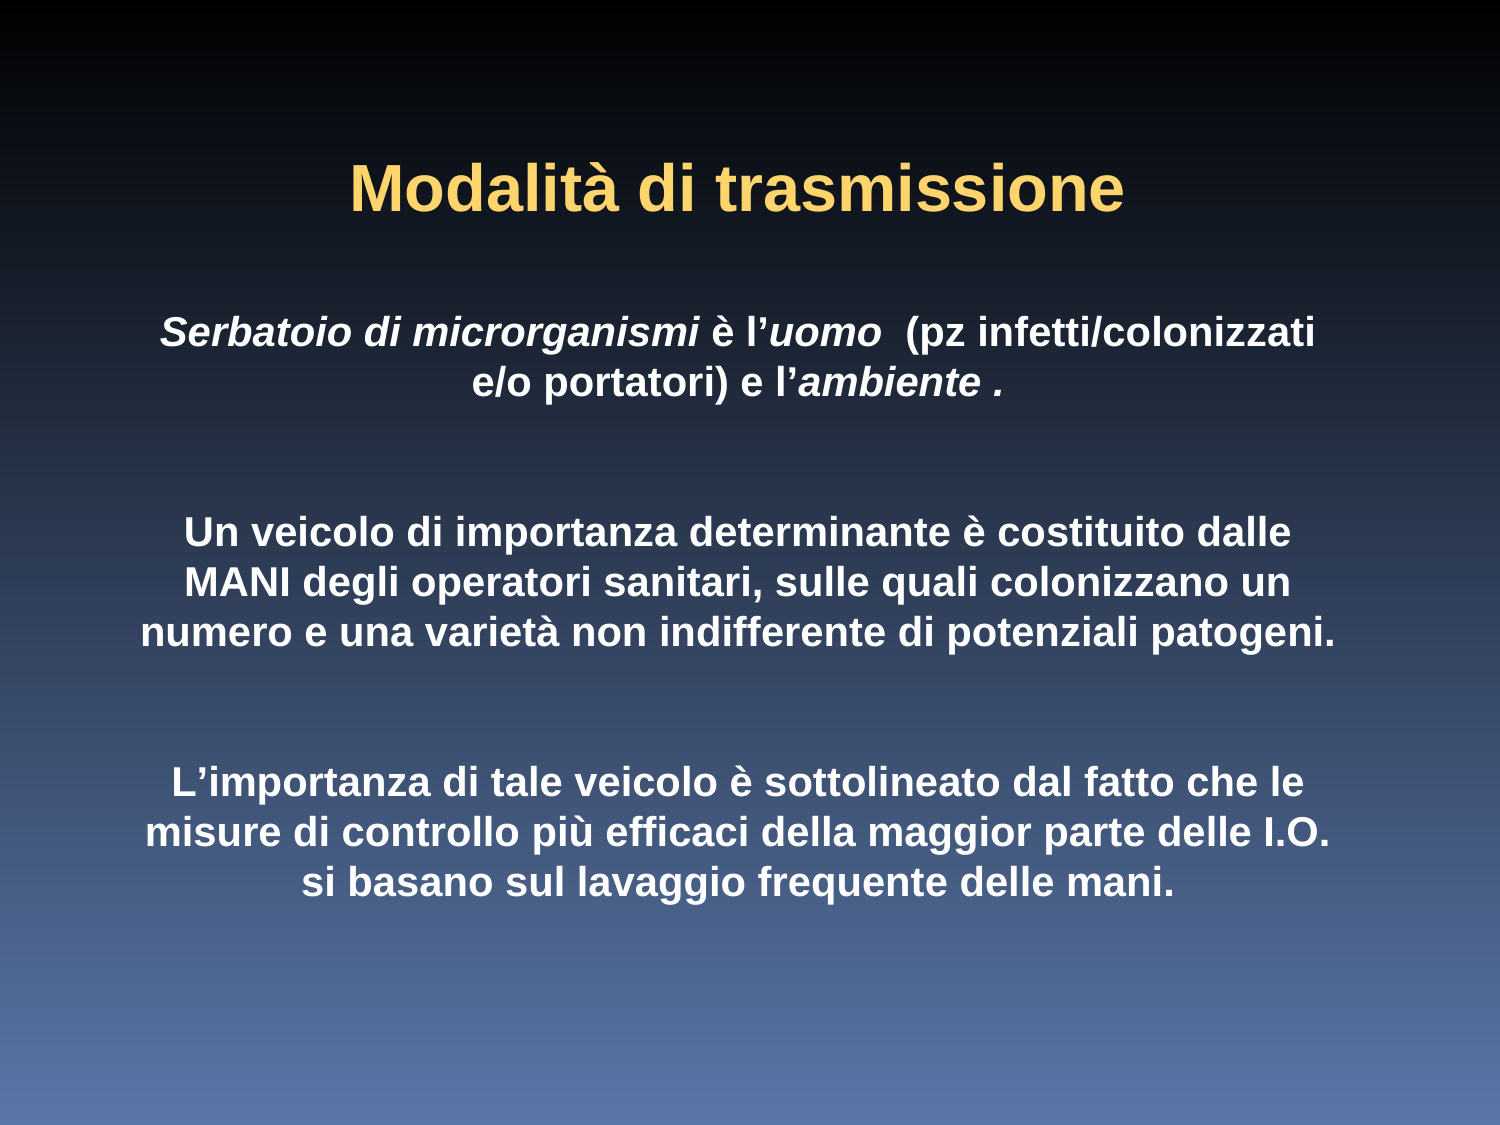

Modalità di trasmissione
Serbatoio di microrganismi è l’uomo (pz infetti/colonizzati e/o portatori) e l’ambiente .
Un veicolo di importanza determinante è costituito dalle MANI degli operatori sanitari, sulle quali colonizzano un numero e una varietà non indifferente di potenziali patogeni.
L’importanza di tale veicolo è sottolineato dal fatto che le misure di controllo più efficaci della maggior parte delle I.O. si basano sul lavaggio frequente delle mani.